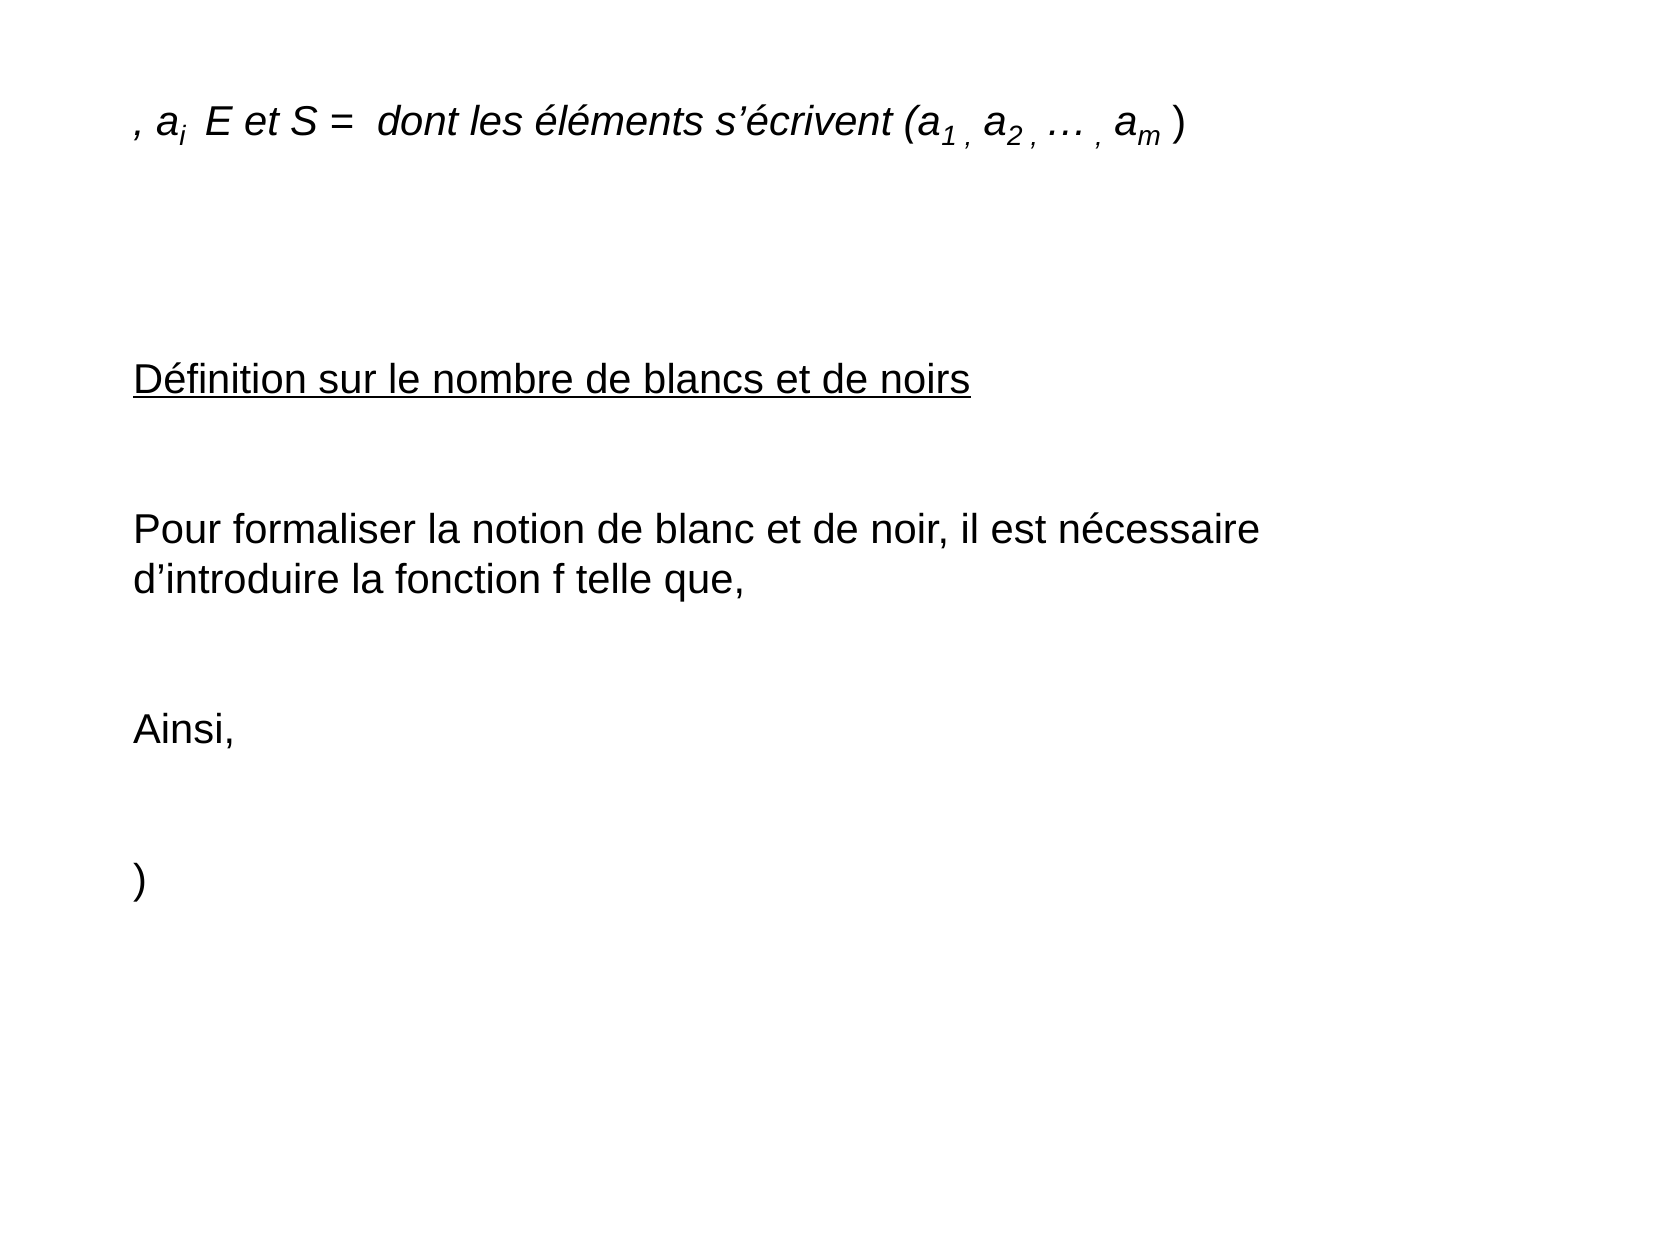

, ai E et S = dont les éléments s’écrivent (a1 , a2 , … , am )
Définition sur le nombre de blancs et de noirs
Pour formaliser la notion de blanc et de noir, il est nécessaire d’introduire la fonction f telle que,
Ainsi,
)